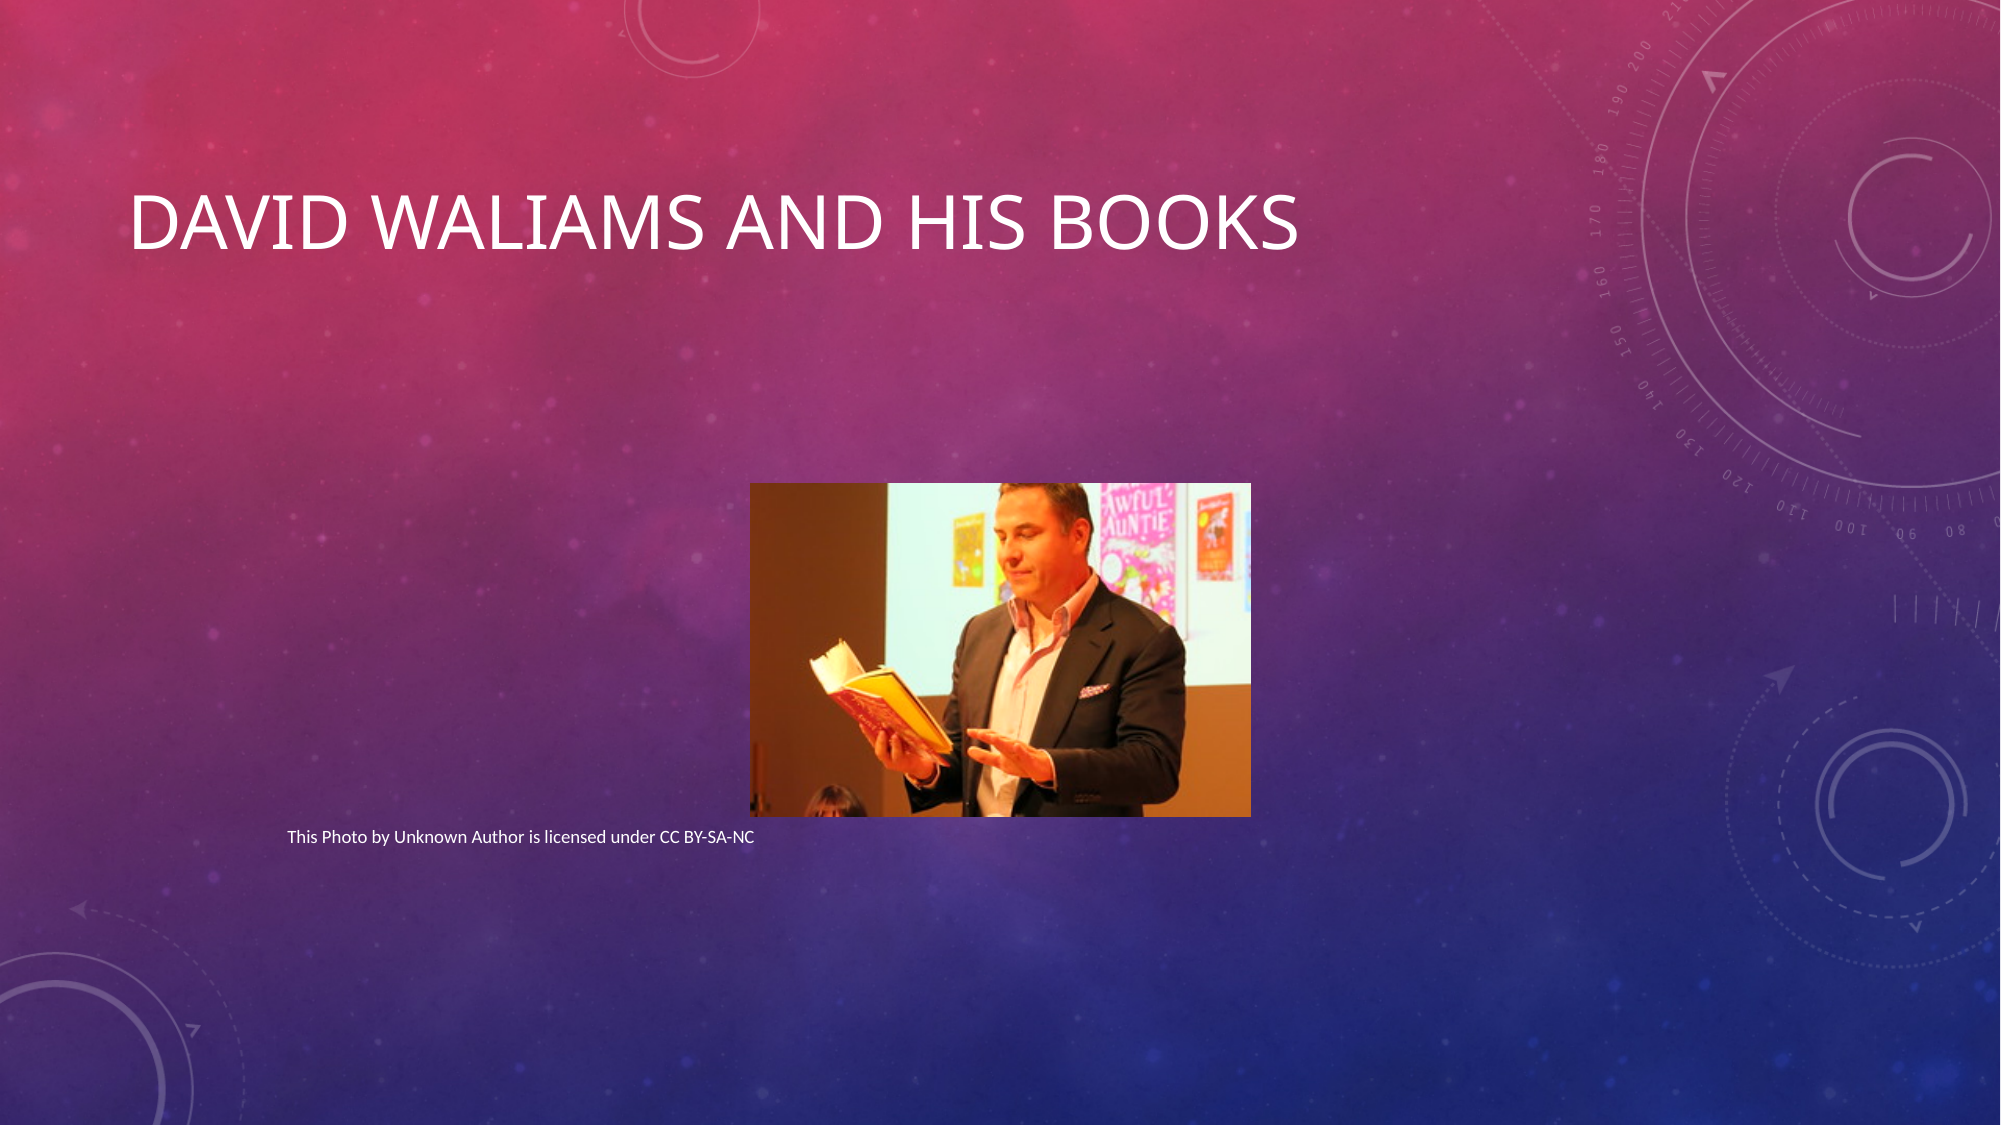

# David Waliams and his books
This Photo by Unknown Author is licensed under CC BY-SA-NC